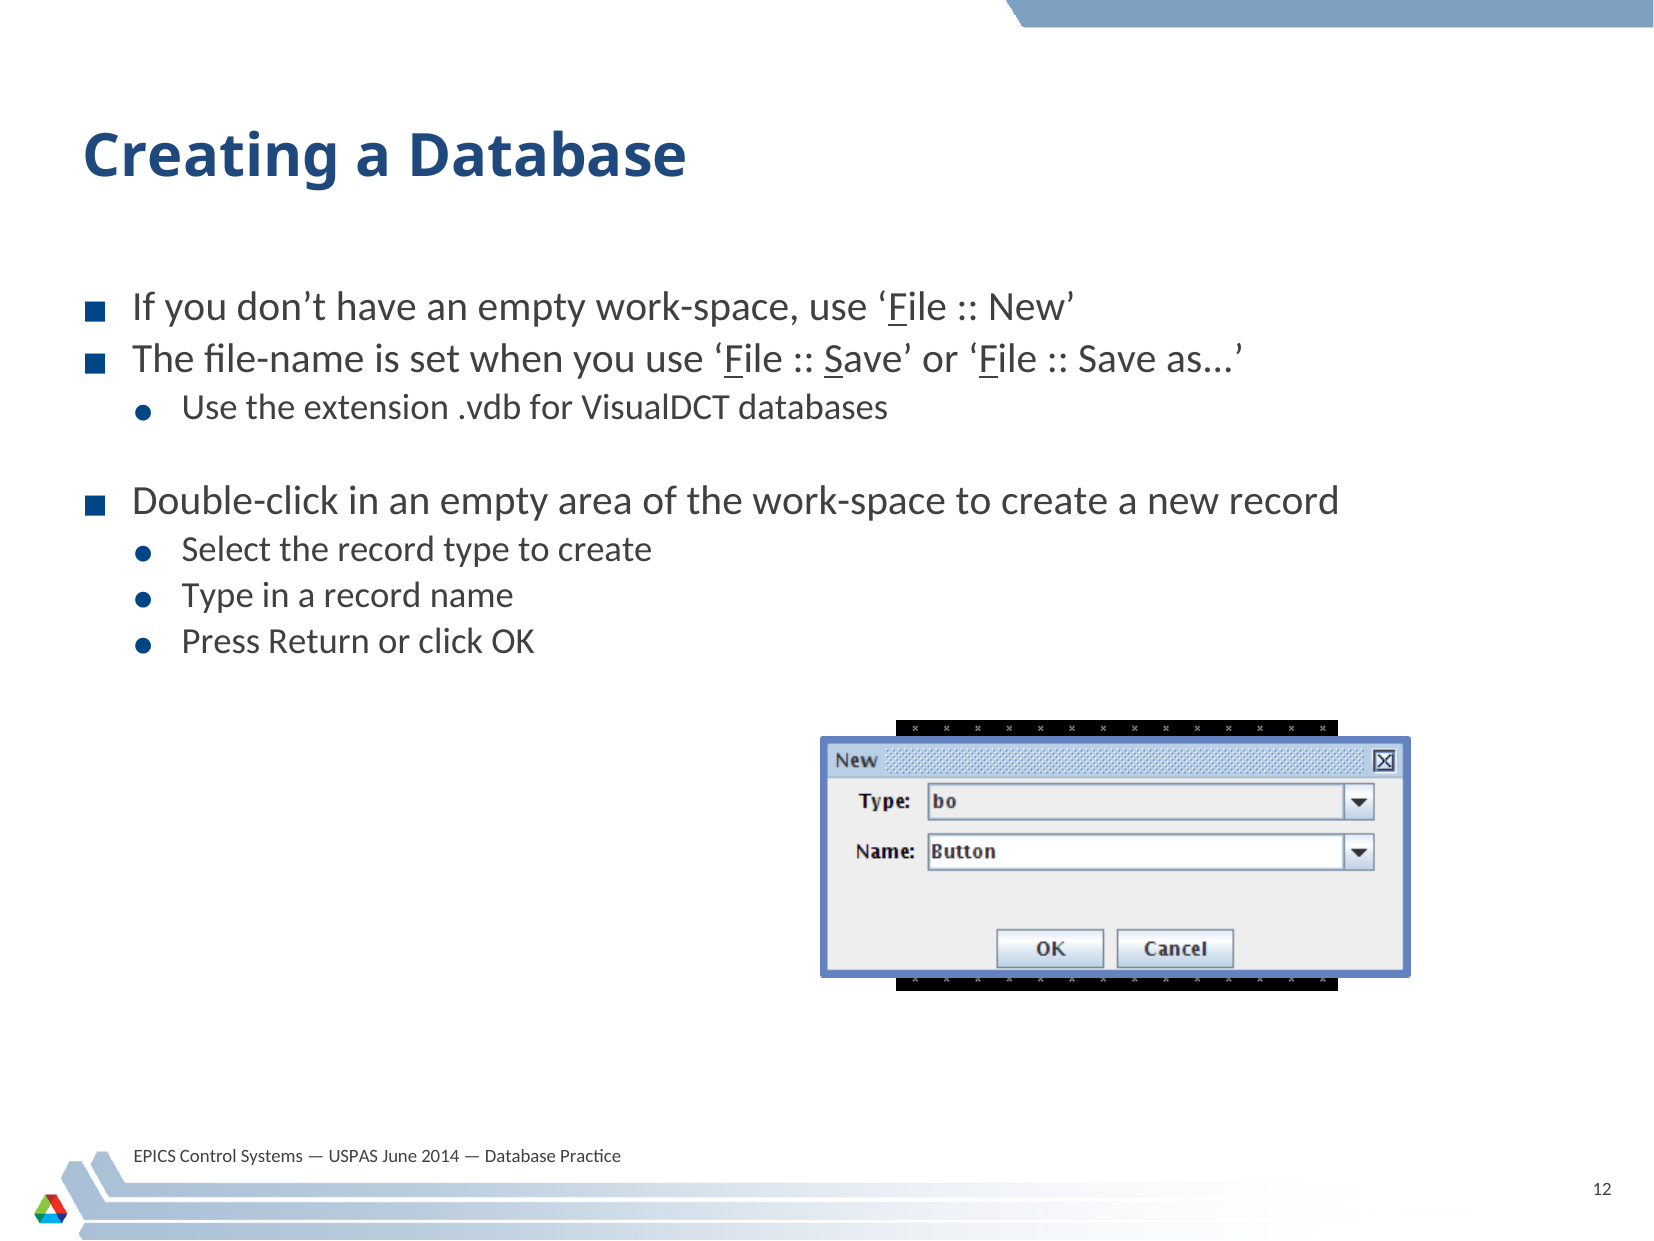

# Creating a Database
If you don’t have an empty work-space, use ‘File :: New’
The file-name is set when you use ‘File :: Save’ or ‘File :: Save as...’
Use the extension .vdb for VisualDCT databases
Double-click in an empty area of the work-space to create a new record
Select the record type to create
Type in a record name
Press Return or click OK
EPICS Control Systems — USPAS June 2014 — Database Practice
12